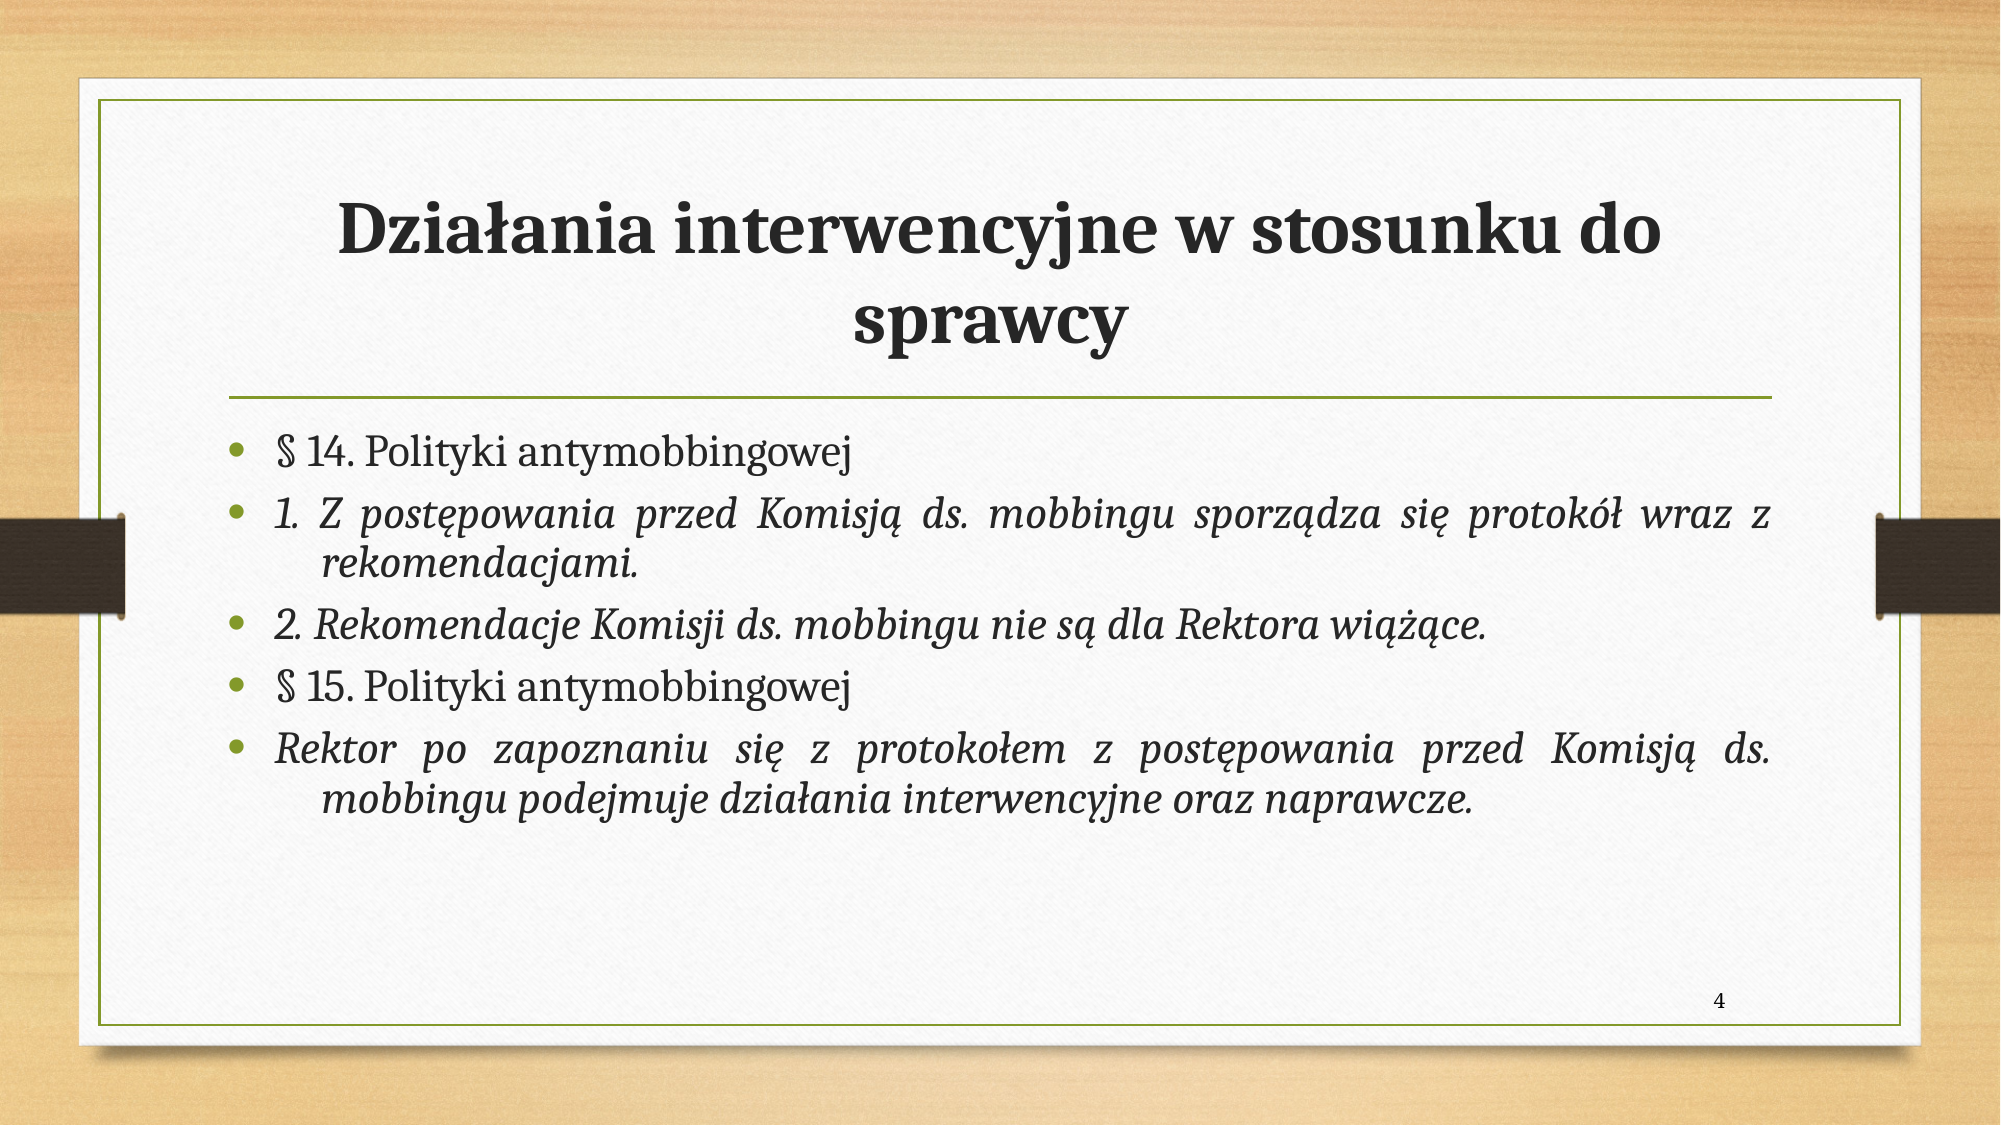

# Działania interwencyjne w stosunku do sprawcy
§ 14. Polityki antymobbingowej
1. Z postępowania przed Komisją ds. mobbingu sporządza się protokół wraz z rekomendacjami.
2. Rekomendacje Komisji ds. mobbingu nie są dla Rektora wiążące.
§ 15. Polityki antymobbingowej
Rektor po zapoznaniu się z protokołem z postępowania przed Komisją ds. mobbingu podejmuje działania interwencyjne oraz naprawcze.